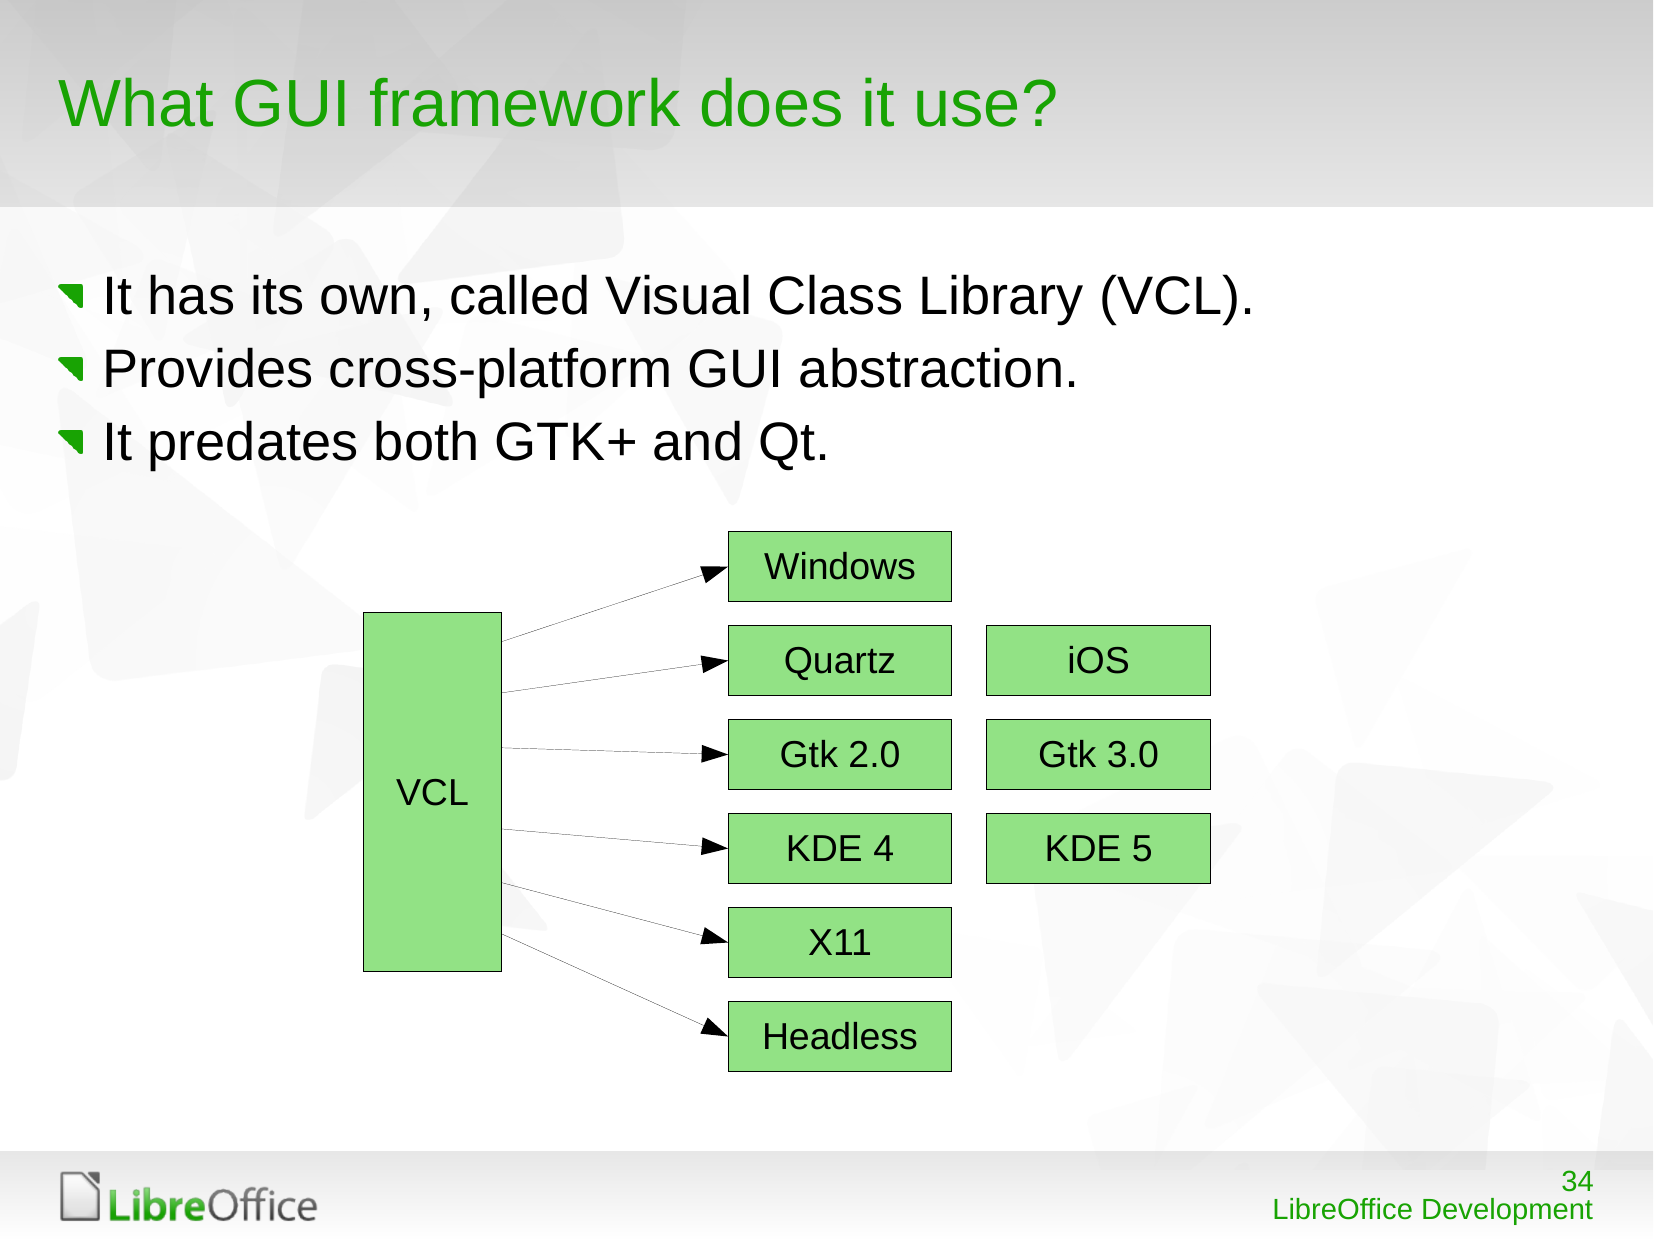

# What GUI framework does it use?
It has its own, called Visual Class Library (VCL).
Provides cross-platform GUI abstraction.
It predates both GTK+ and Qt.
Windows
VCL
Quartz
iOS
Gtk 2.0
Gtk 3.0
KDE 4
KDE 5
X11
Headless
34
LibreOffice Development